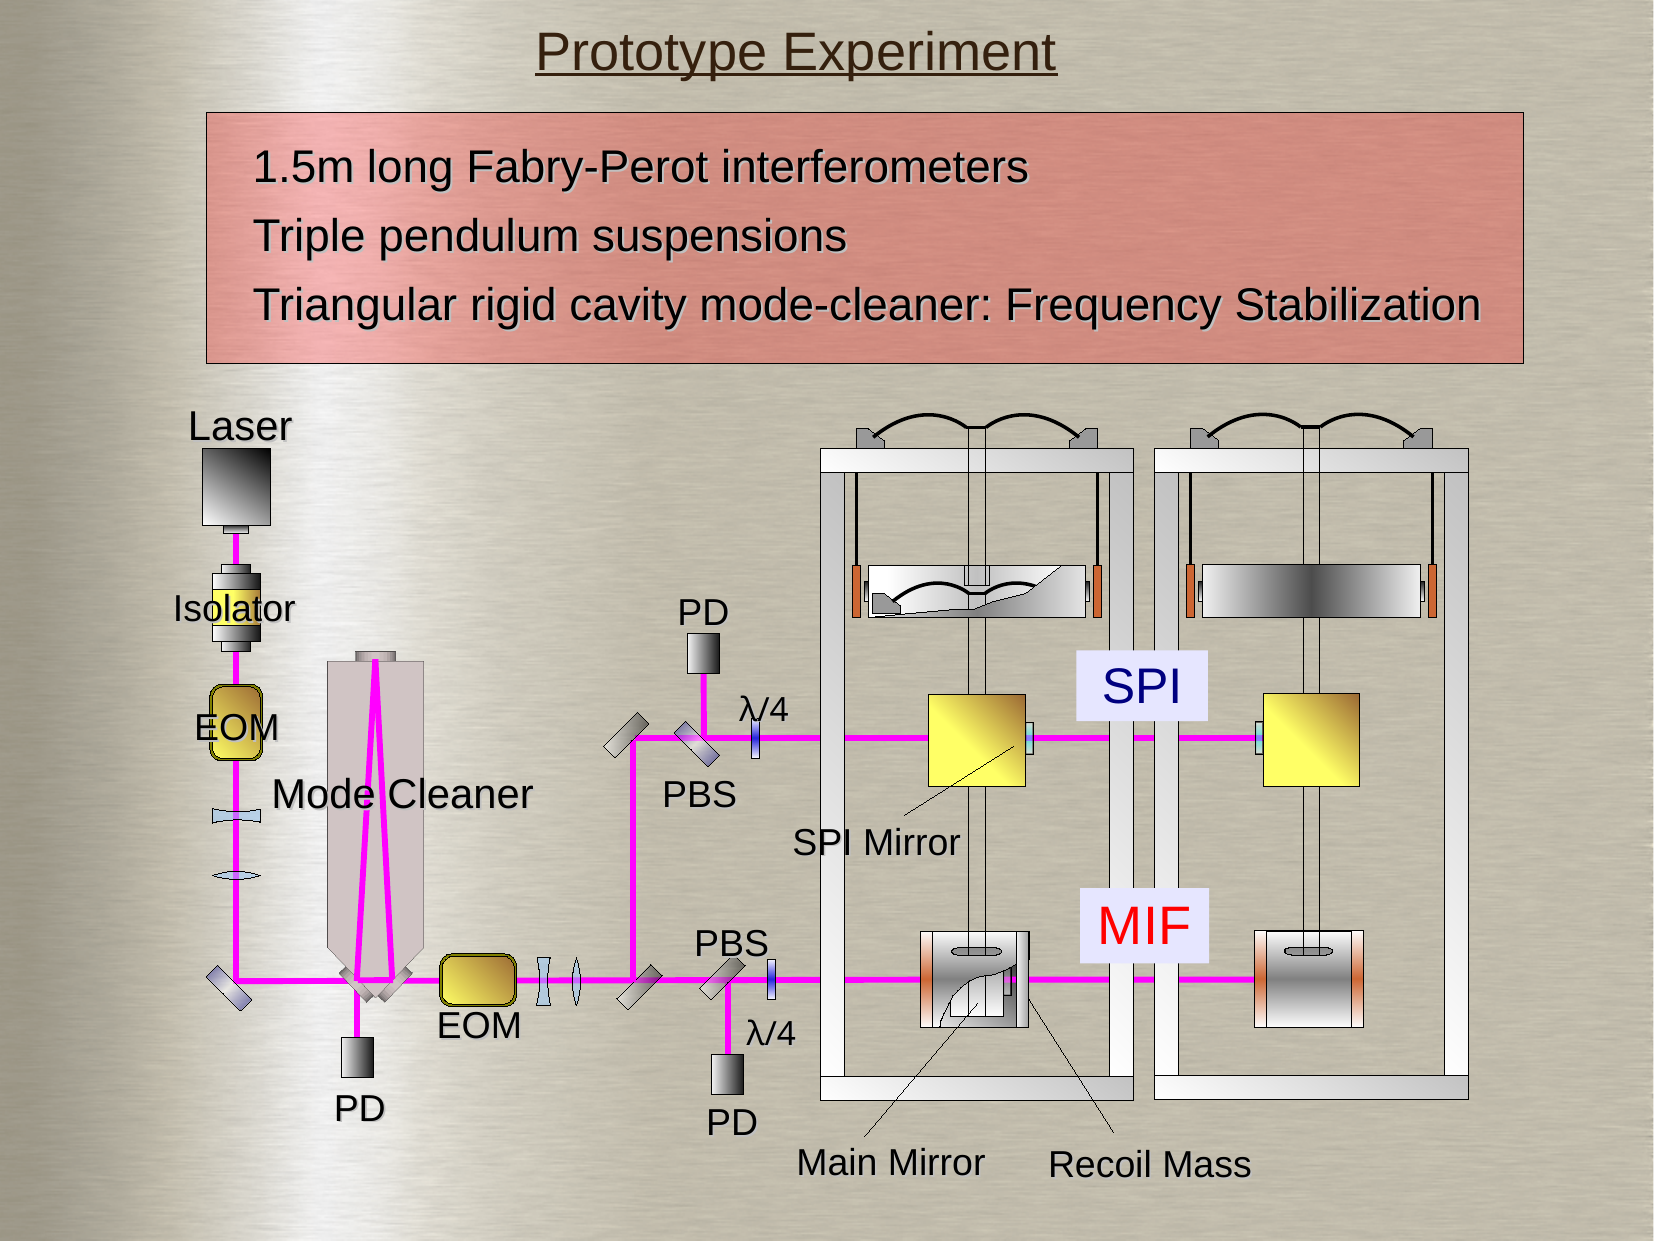

Prototype Experiment
 1.5m long Fabry-Perot interferometers
 Triple pendulum suspensions
 Triangular rigid cavity mode-cleaner: Frequency Stabilization
Laser
Isolator
PD
SPI
λ/4
EOM
Mode Cleaner
PBS
SPI Mirror
MIF
PBS
EOM
λ/4
PD
PD
Main Mirror
Recoil Mass